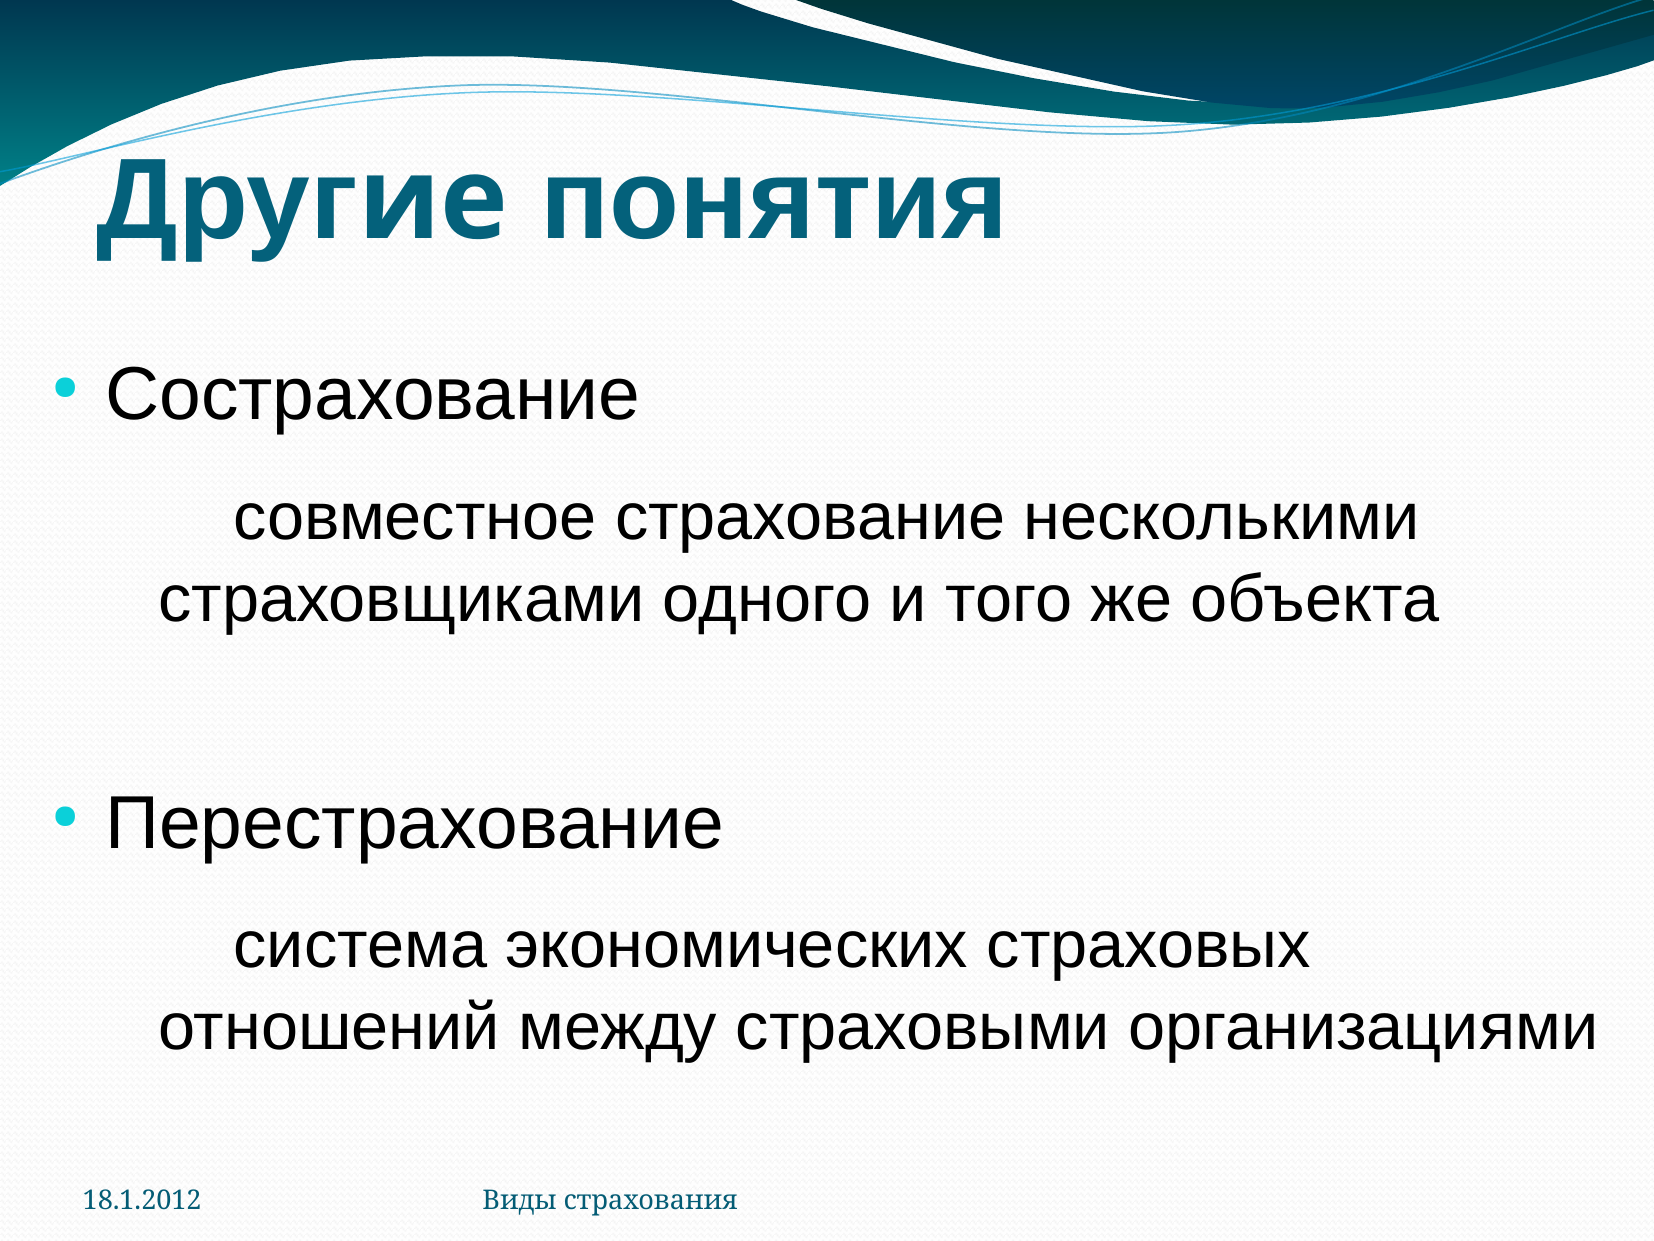

# Другие понятия
Сострахование
	совместное страхование несколькими страховщиками одного и того же объекта
Перестрахование
	система экономических страховых отношений между страховыми организациями
18.1.2012
Виды страхования